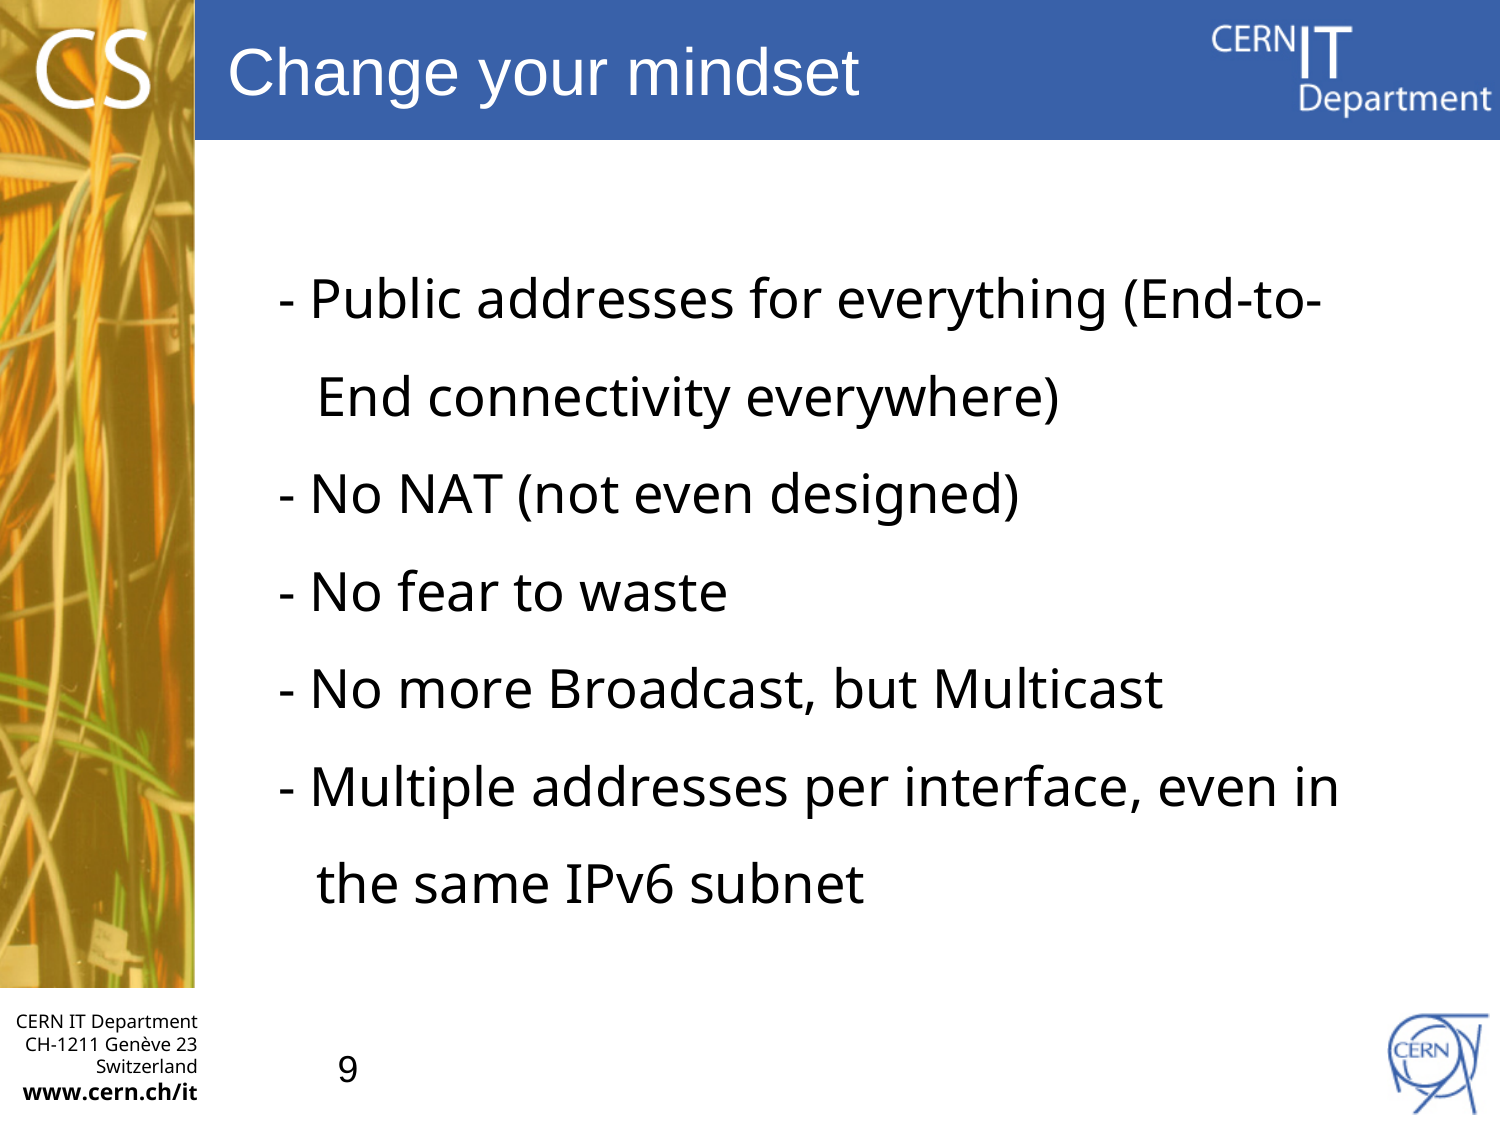

# Change your mindset
- Public addresses for everything (End-to-End connectivity everywhere)
- No NAT (not even designed)
- No fear to waste
- No more Broadcast, but Multicast
- Multiple addresses per interface, even in the same IPv6 subnet